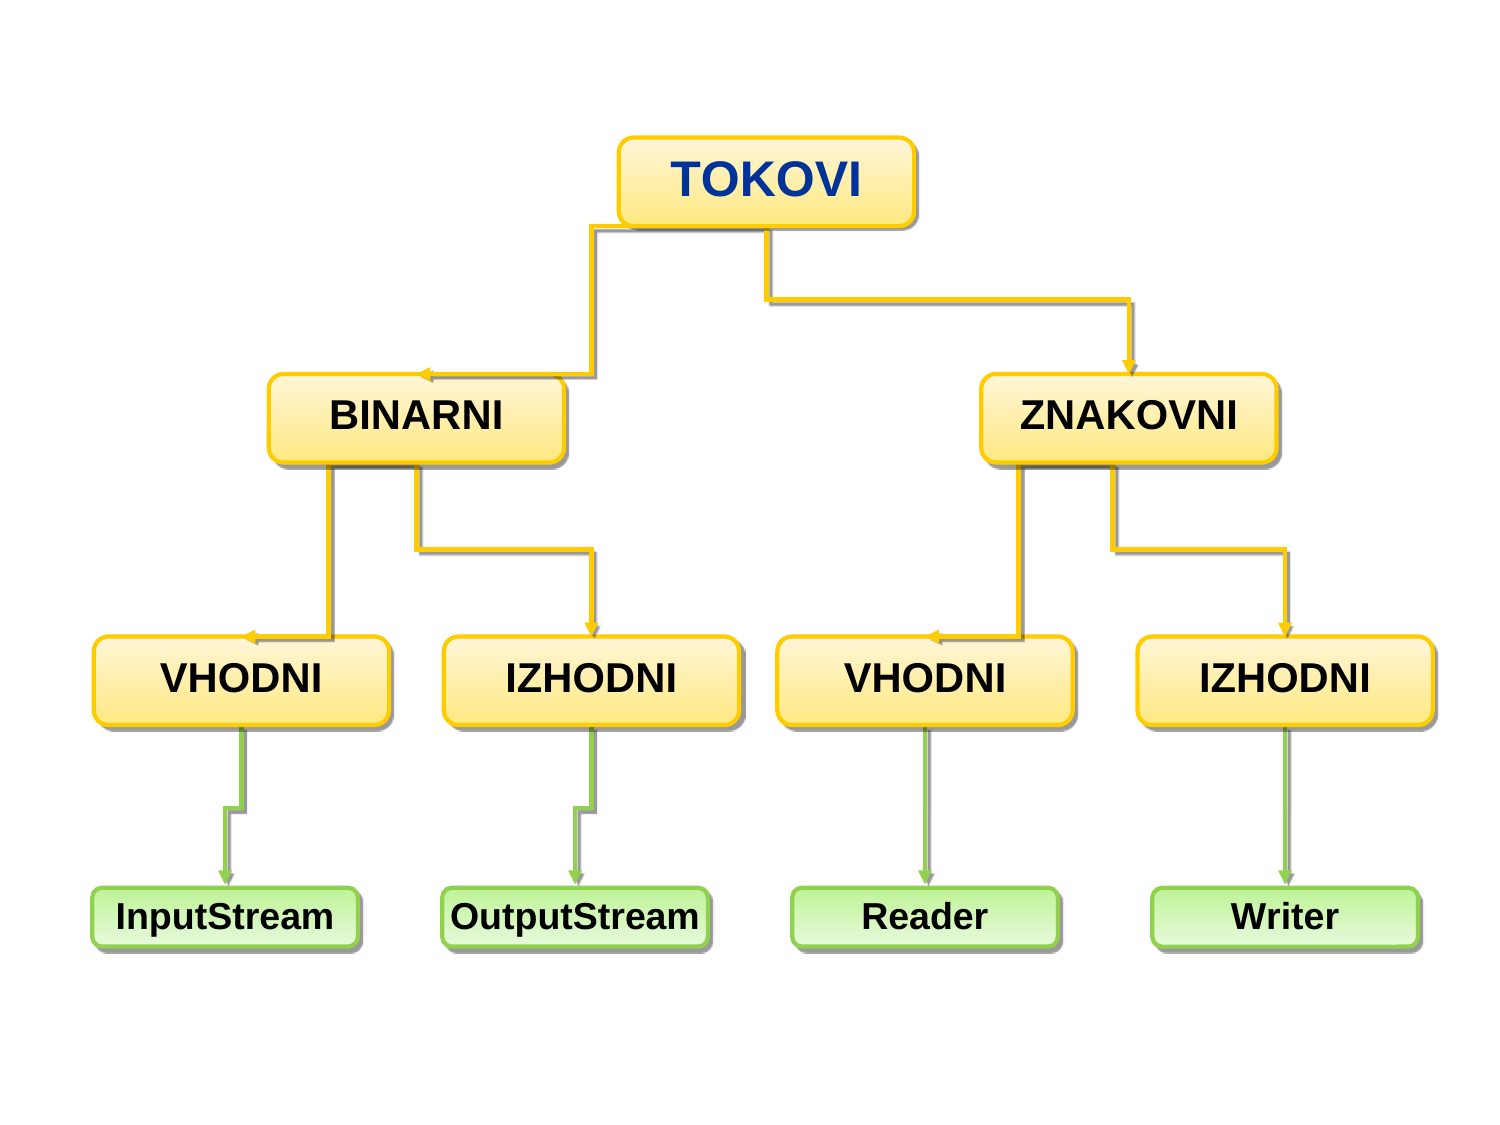

TOKOVI
BINARNI
ZNAKOVNI
VHODNI
IZHODNI
VHODNI
IZHODNI
InputStream
OutputStream
Reader
Writer